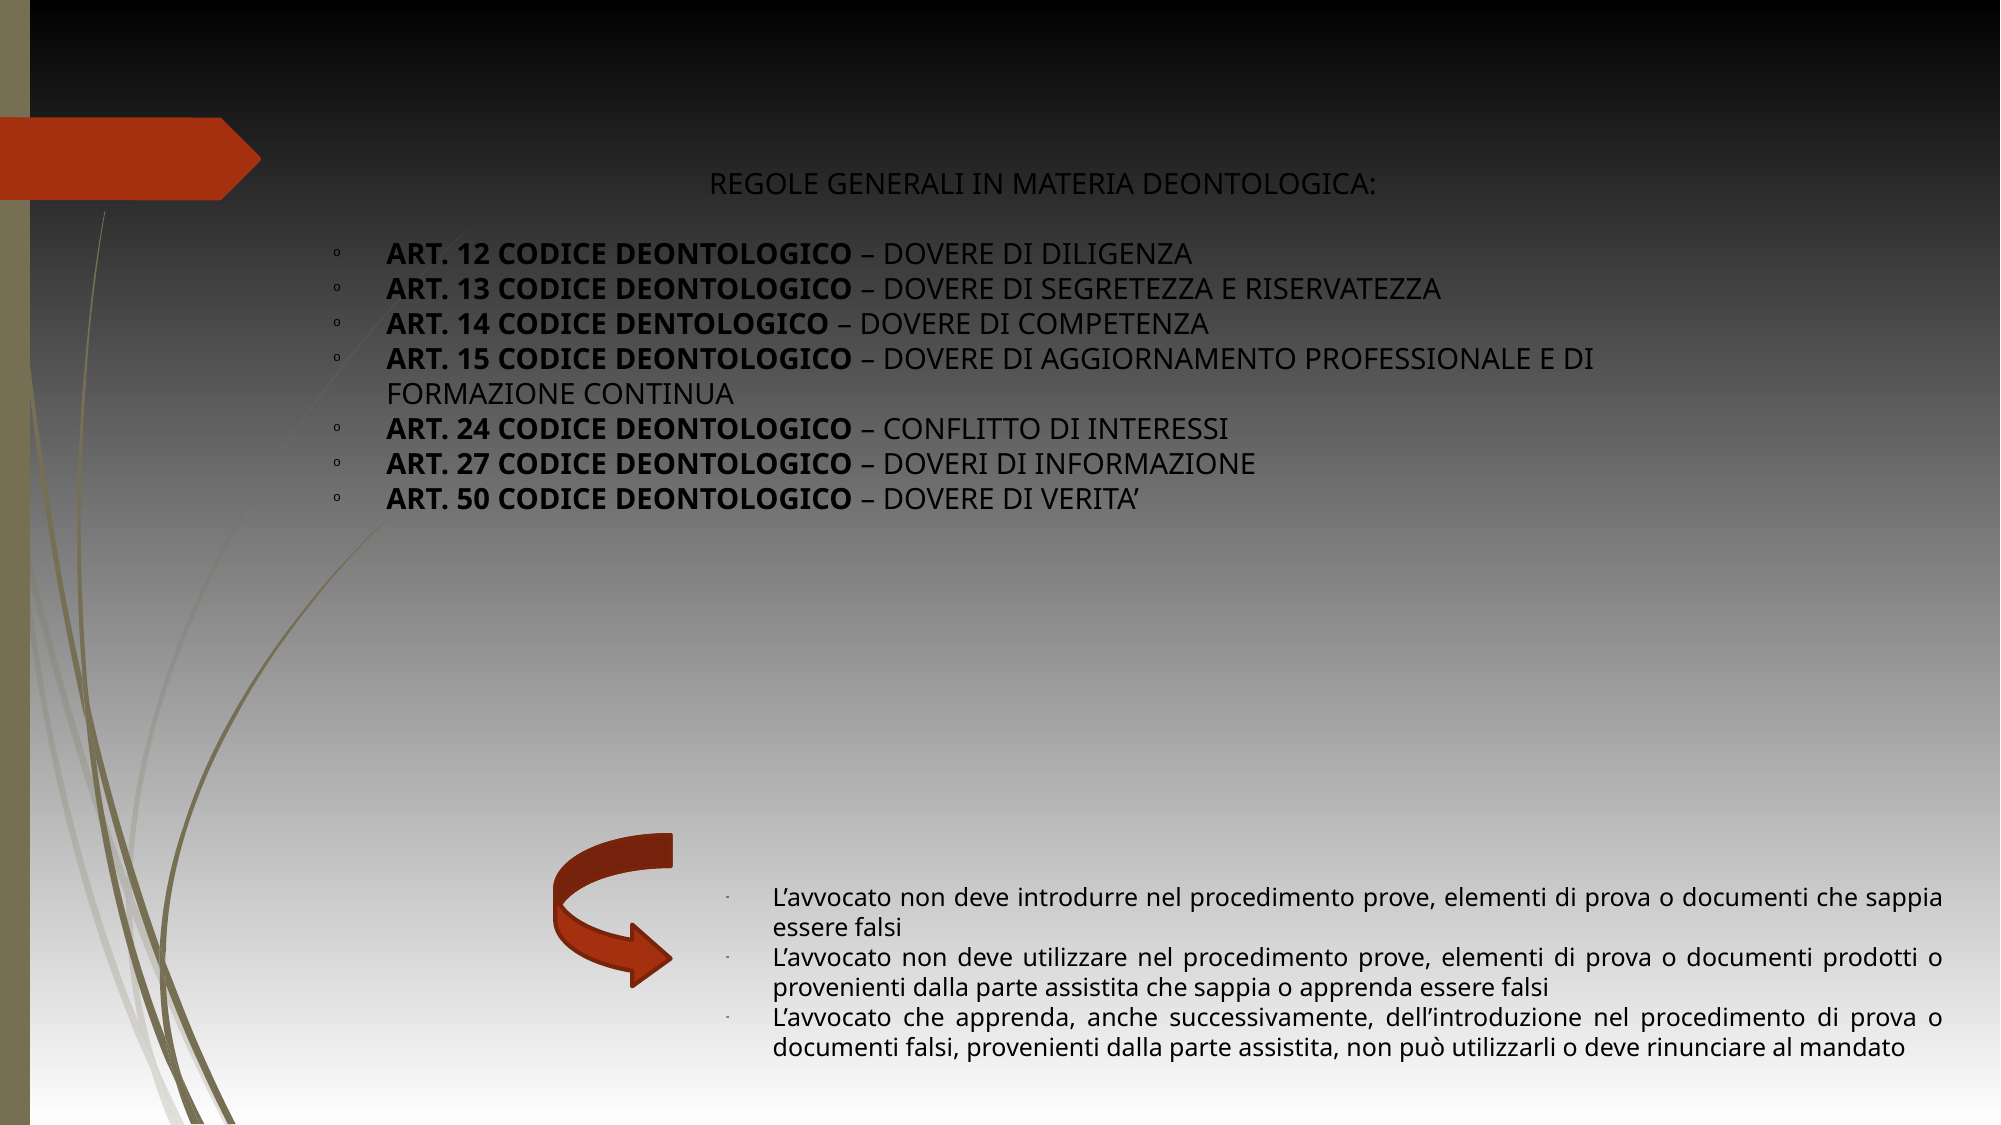

# REGOLE GENERALI IN MATERIA DEONTOLOGICA:
ART. 12 CODICE DEONTOLOGICO – DOVERE DI DILIGENZA
ART. 13 CODICE DEONTOLOGICO – DOVERE DI SEGRETEZZA E RISERVATEZZA
ART. 14 CODICE DENTOLOGICO – DOVERE DI COMPETENZA
ART. 15 CODICE DEONTOLOGICO – DOVERE DI AGGIORNAMENTO PROFESSIONALE E DI FORMAZIONE CONTINUA
ART. 24 CODICE DEONTOLOGICO – CONFLITTO DI INTERESSI
ART. 27 CODICE DEONTOLOGICO – DOVERI DI INFORMAZIONE
ART. 50 CODICE DEONTOLOGICO – DOVERE DI VERITA’
L’avvocato non deve introdurre nel procedimento prove, elementi di prova o documenti che sappia essere falsi
L’avvocato non deve utilizzare nel procedimento prove, elementi di prova o documenti prodotti o provenienti dalla parte assistita che sappia o apprenda essere falsi
L’avvocato che apprenda, anche successivamente, dell’introduzione nel procedimento di prova o documenti falsi, provenienti dalla parte assistita, non può utilizzarli o deve rinunciare al mandato